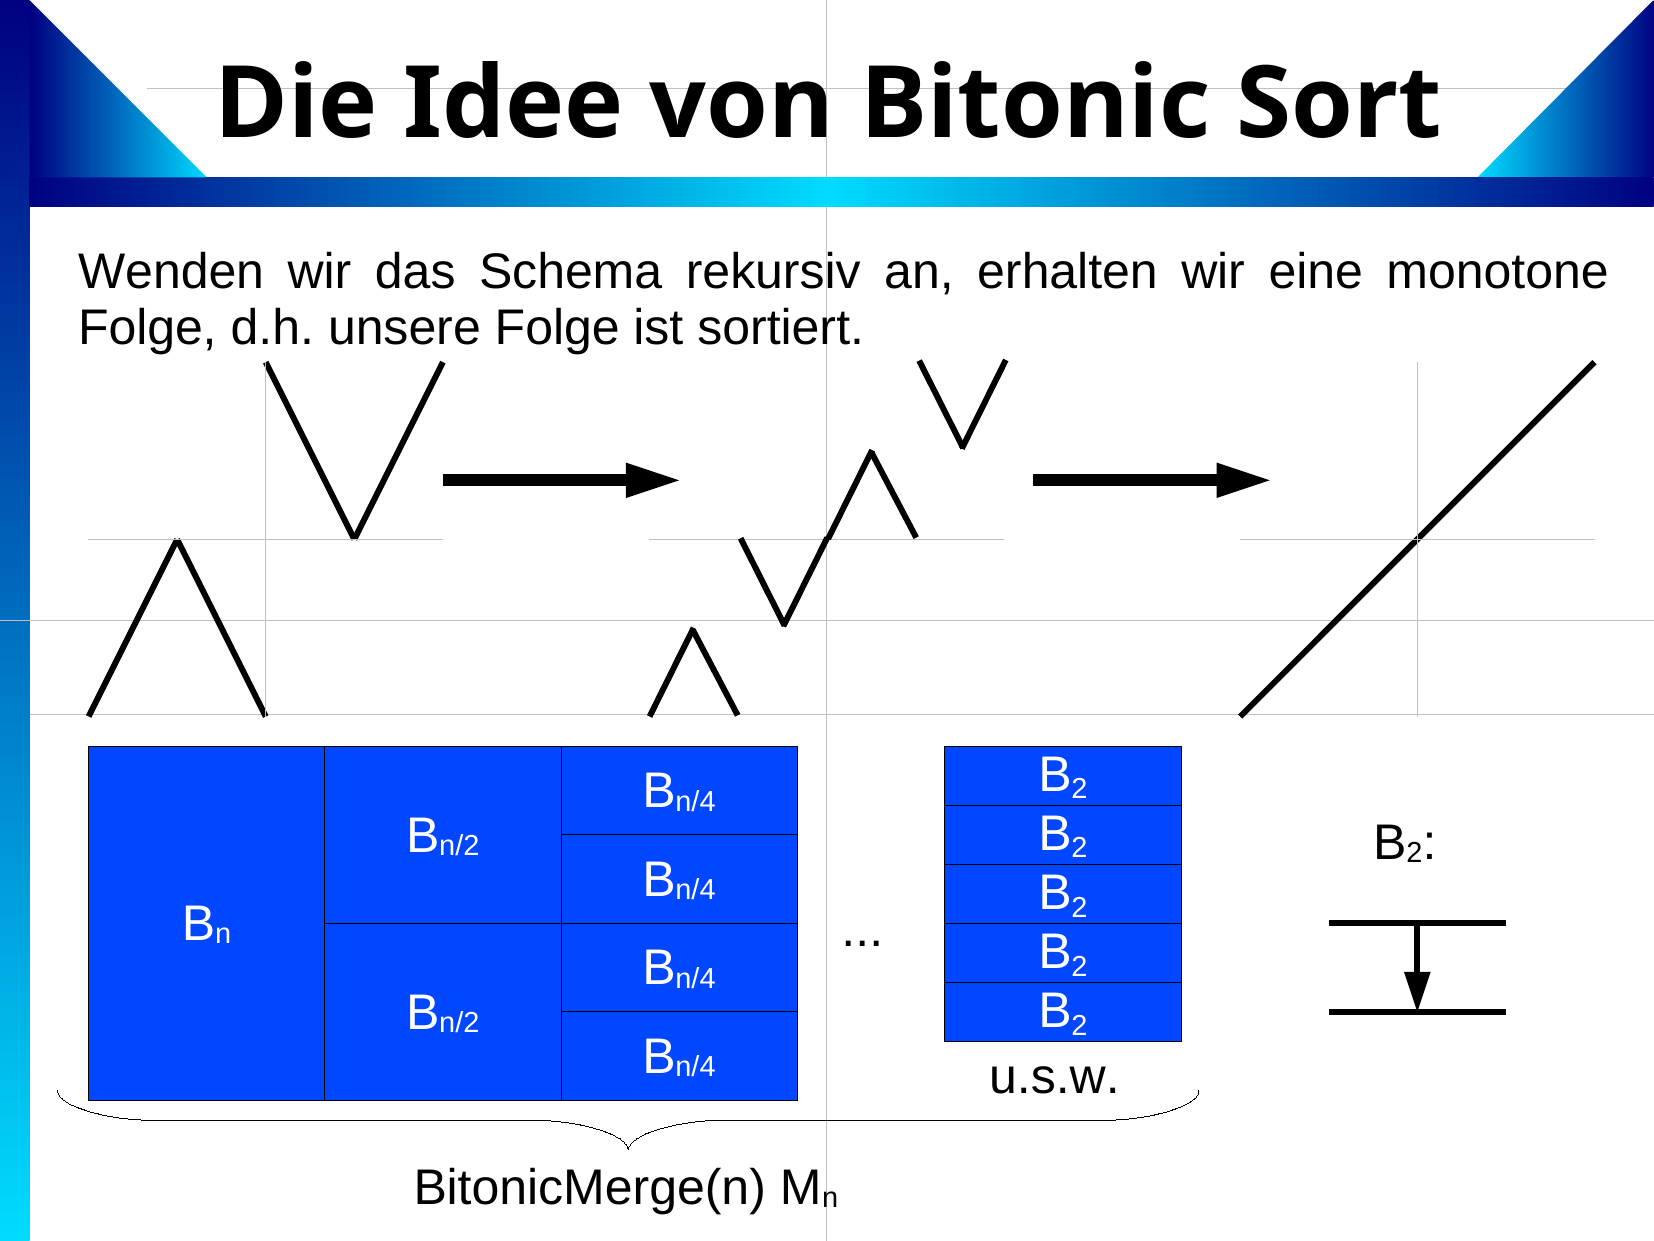

Die Idee von Bitonic Sort
Wenden wir das Schema rekursiv an, erhalten wir eine monotone Folge, d.h. unsere Folge ist sortiert.
Bn
Bn/2
Bn/4
B2
B2
Bn/4
B2
...
Bn/2
Bn/4
B2
B2
Bn/4
u.s.w.
B2:
BitonicMerge(n) Mn